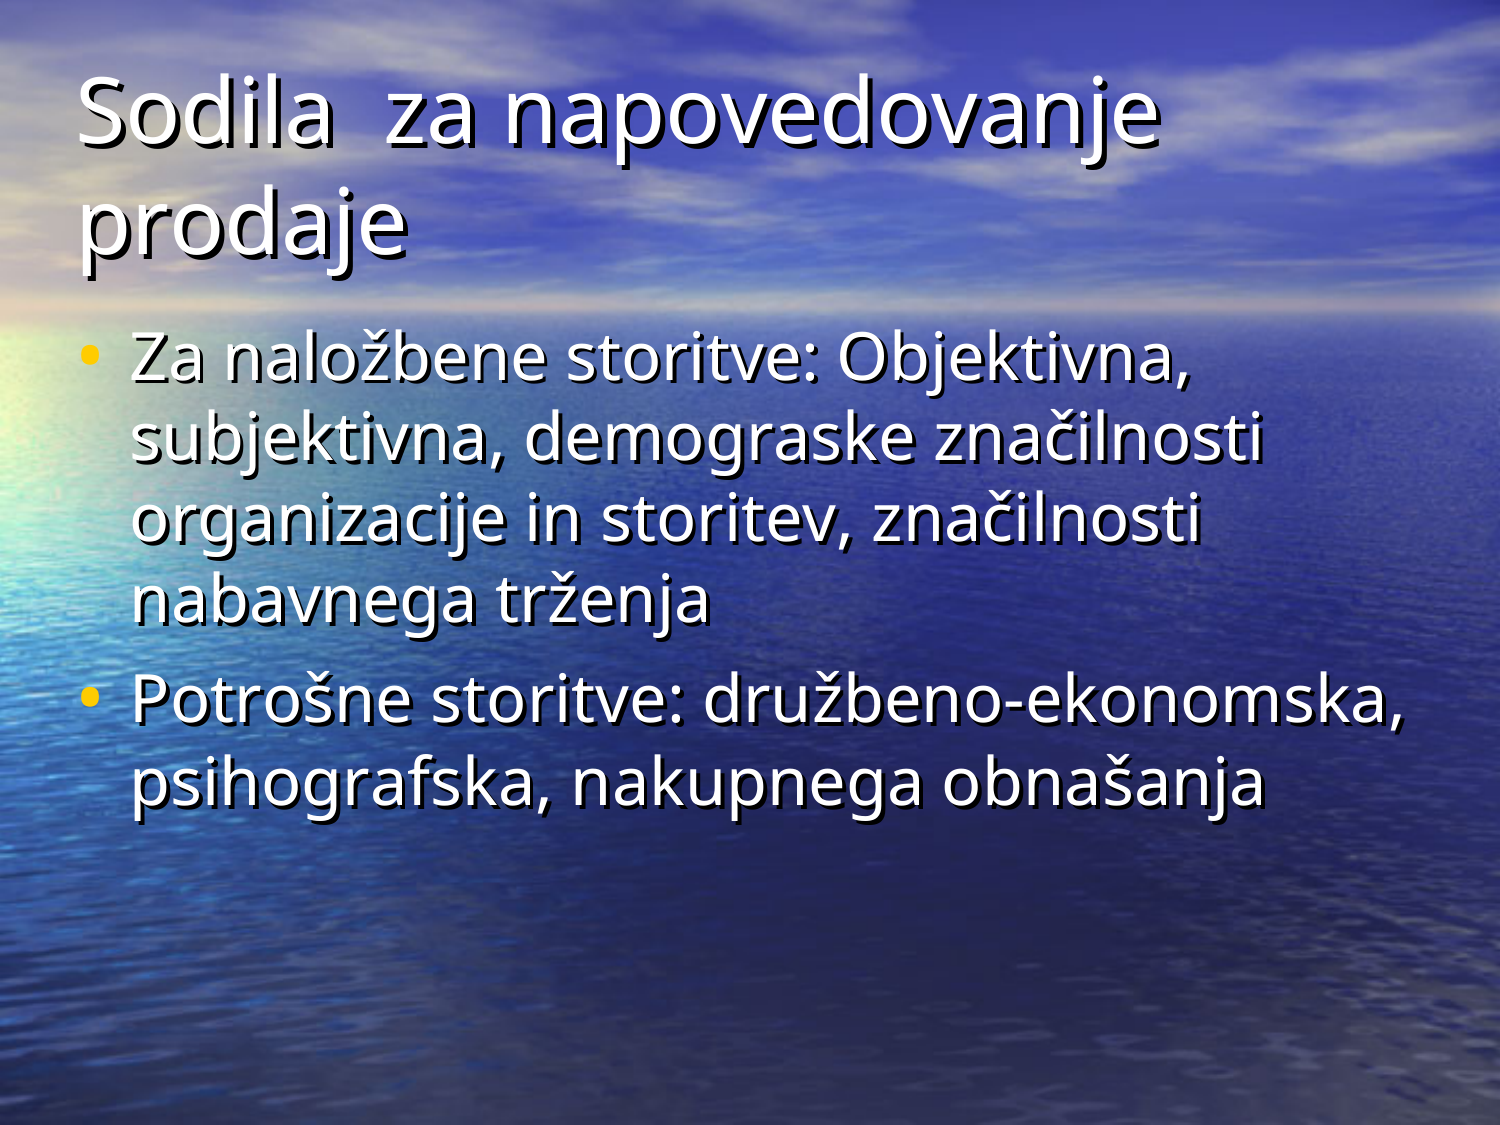

# Sodila za napovedovanje prodaje
Za naložbene storitve: Objektivna, subjektivna, demograske značilnosti organizacije in storitev, značilnosti nabavnega trženja
Potrošne storitve: družbeno-ekonomska, psihografska, nakupnega obnašanja